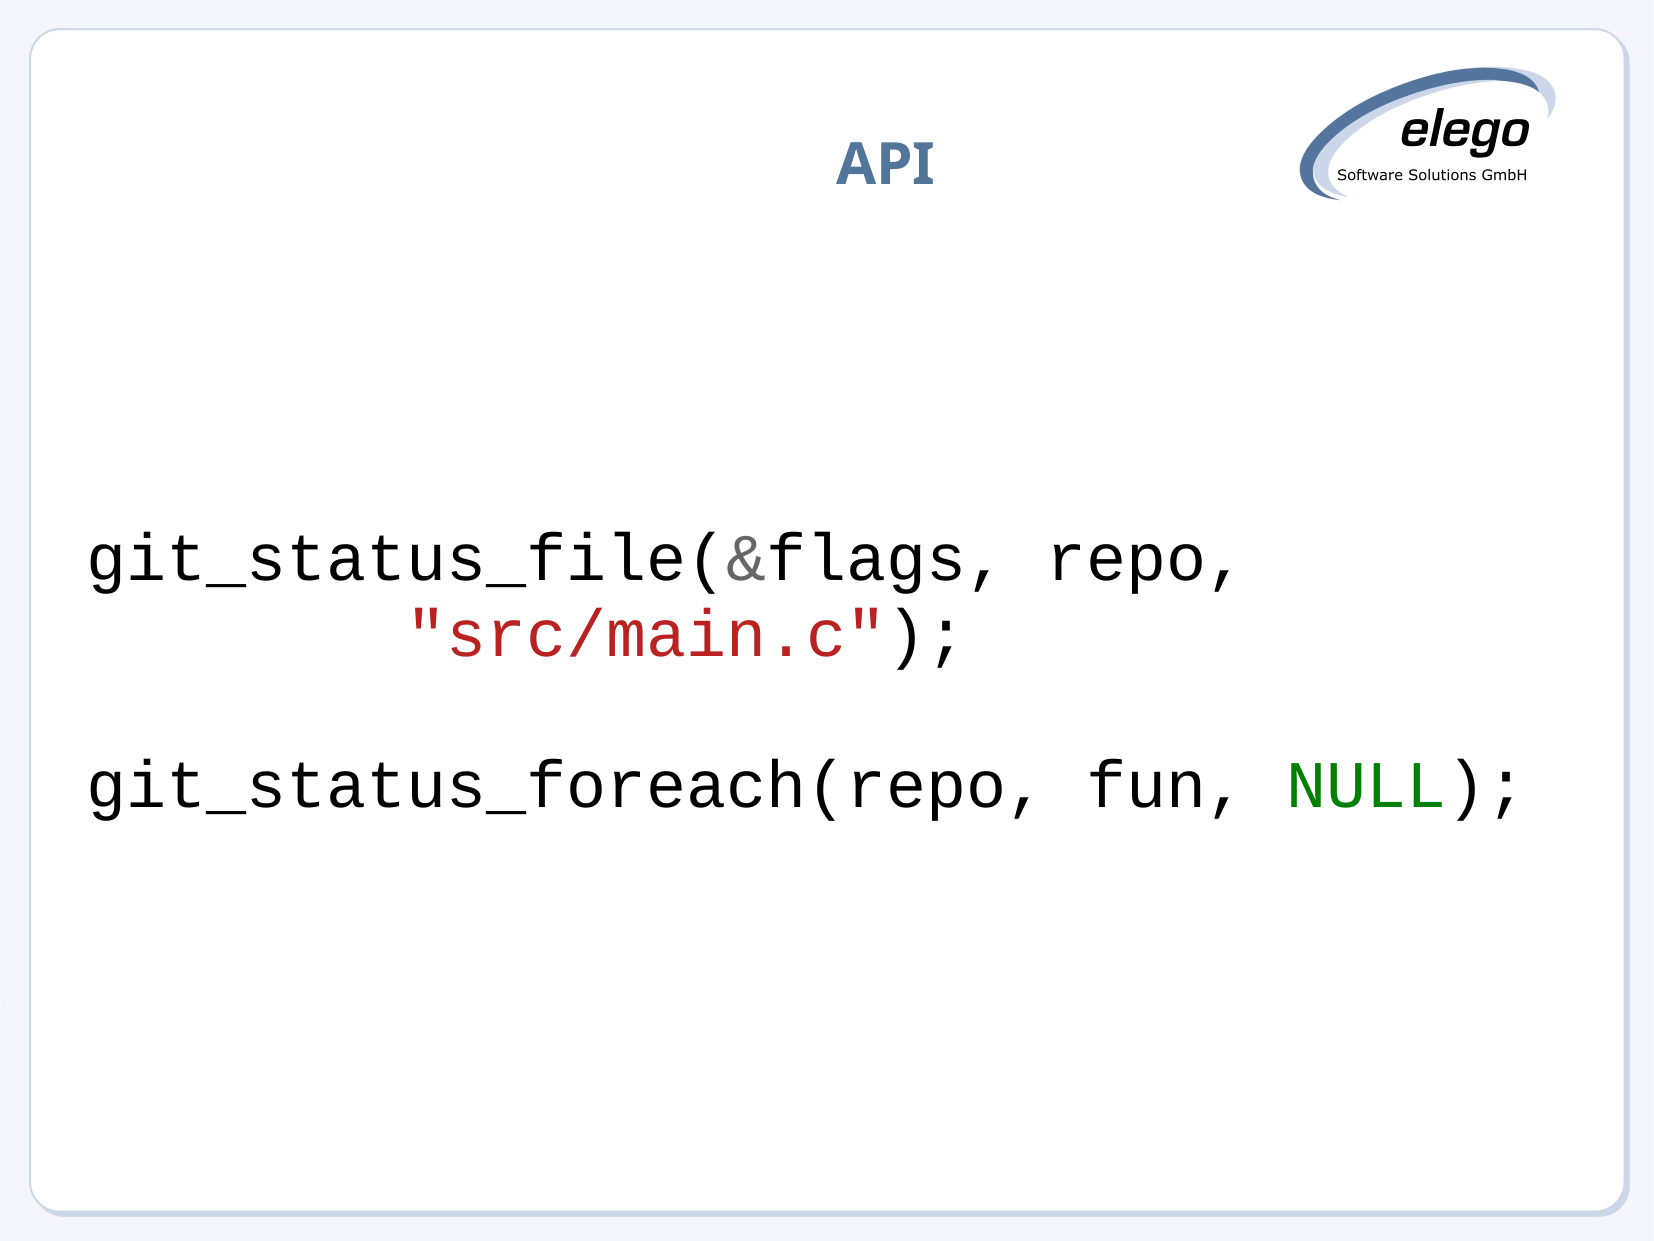

# API
git_status_file(&flags, repo,
 "src/main.c");
git_status_foreach(repo, fun, NULL);